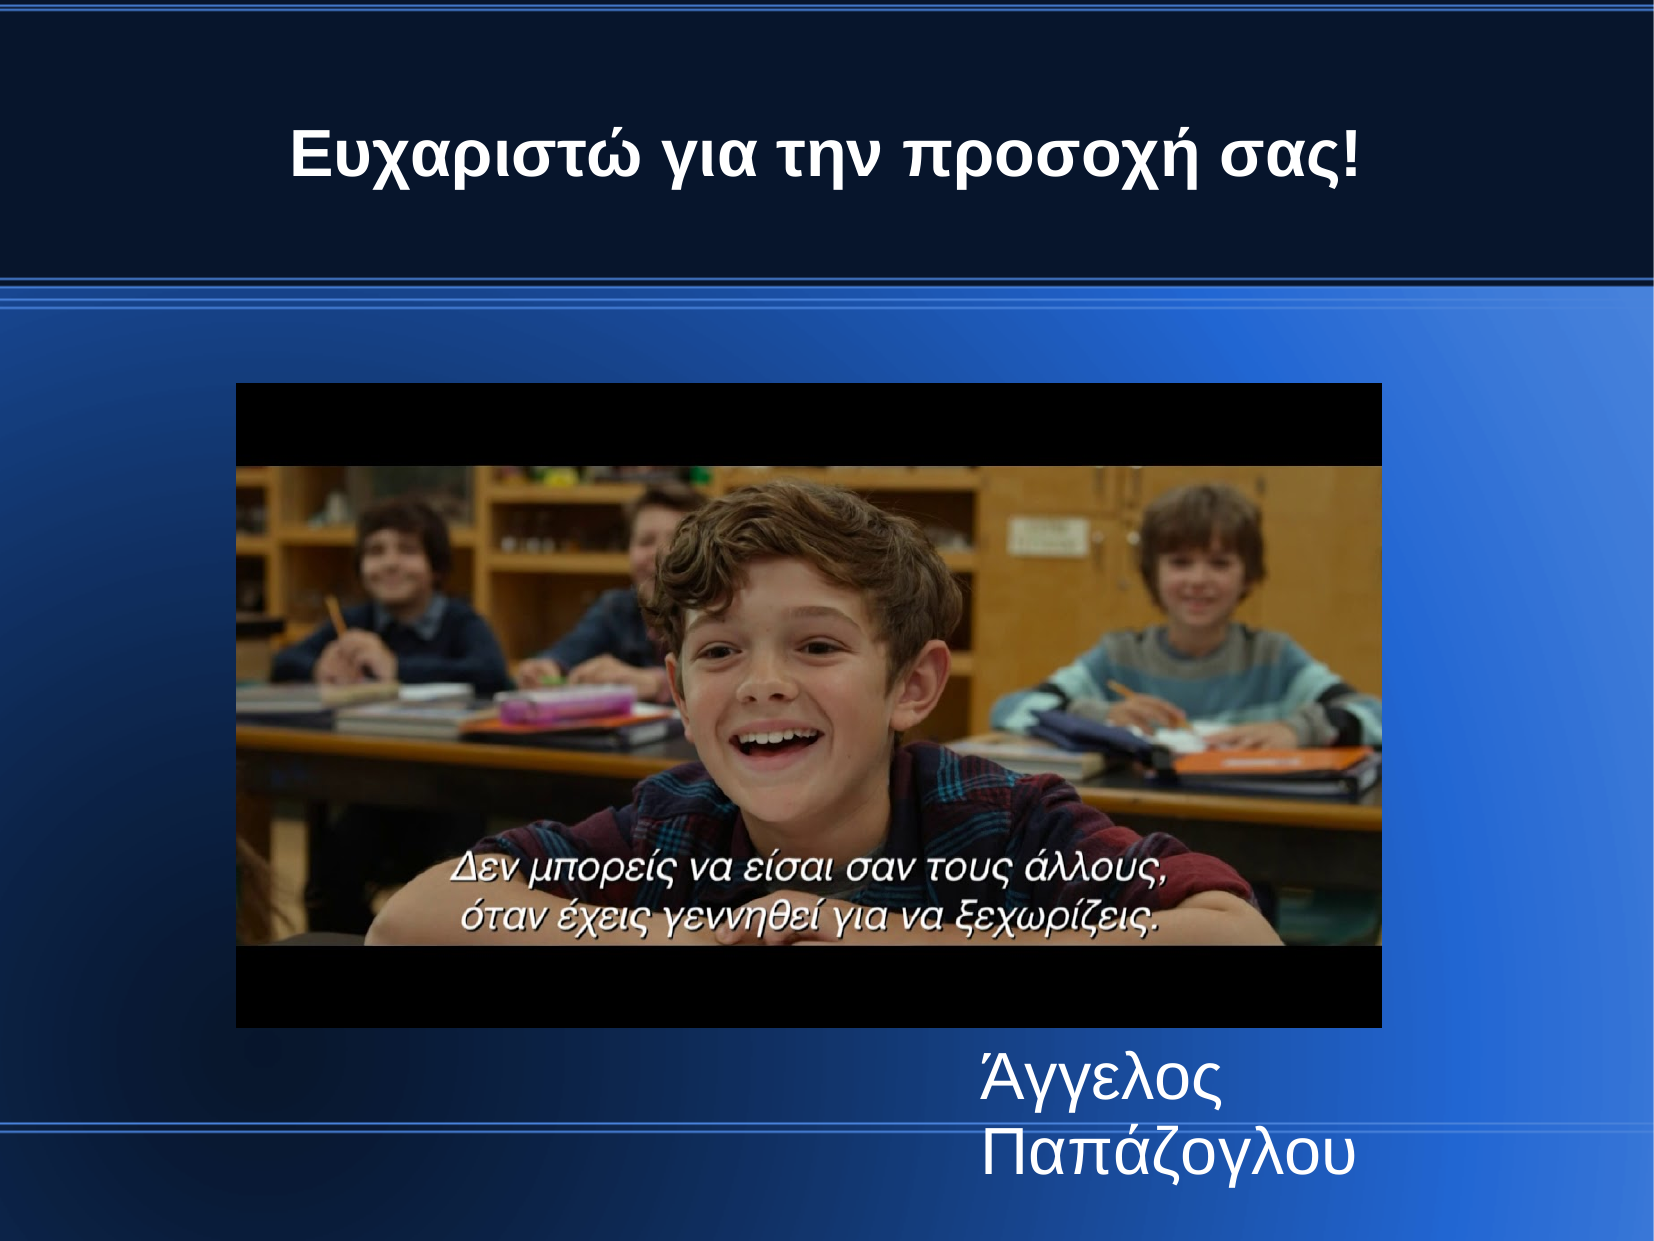

# Ευχαριστώ για την προσοχή σας!
Άγγελος Παπάζογλου